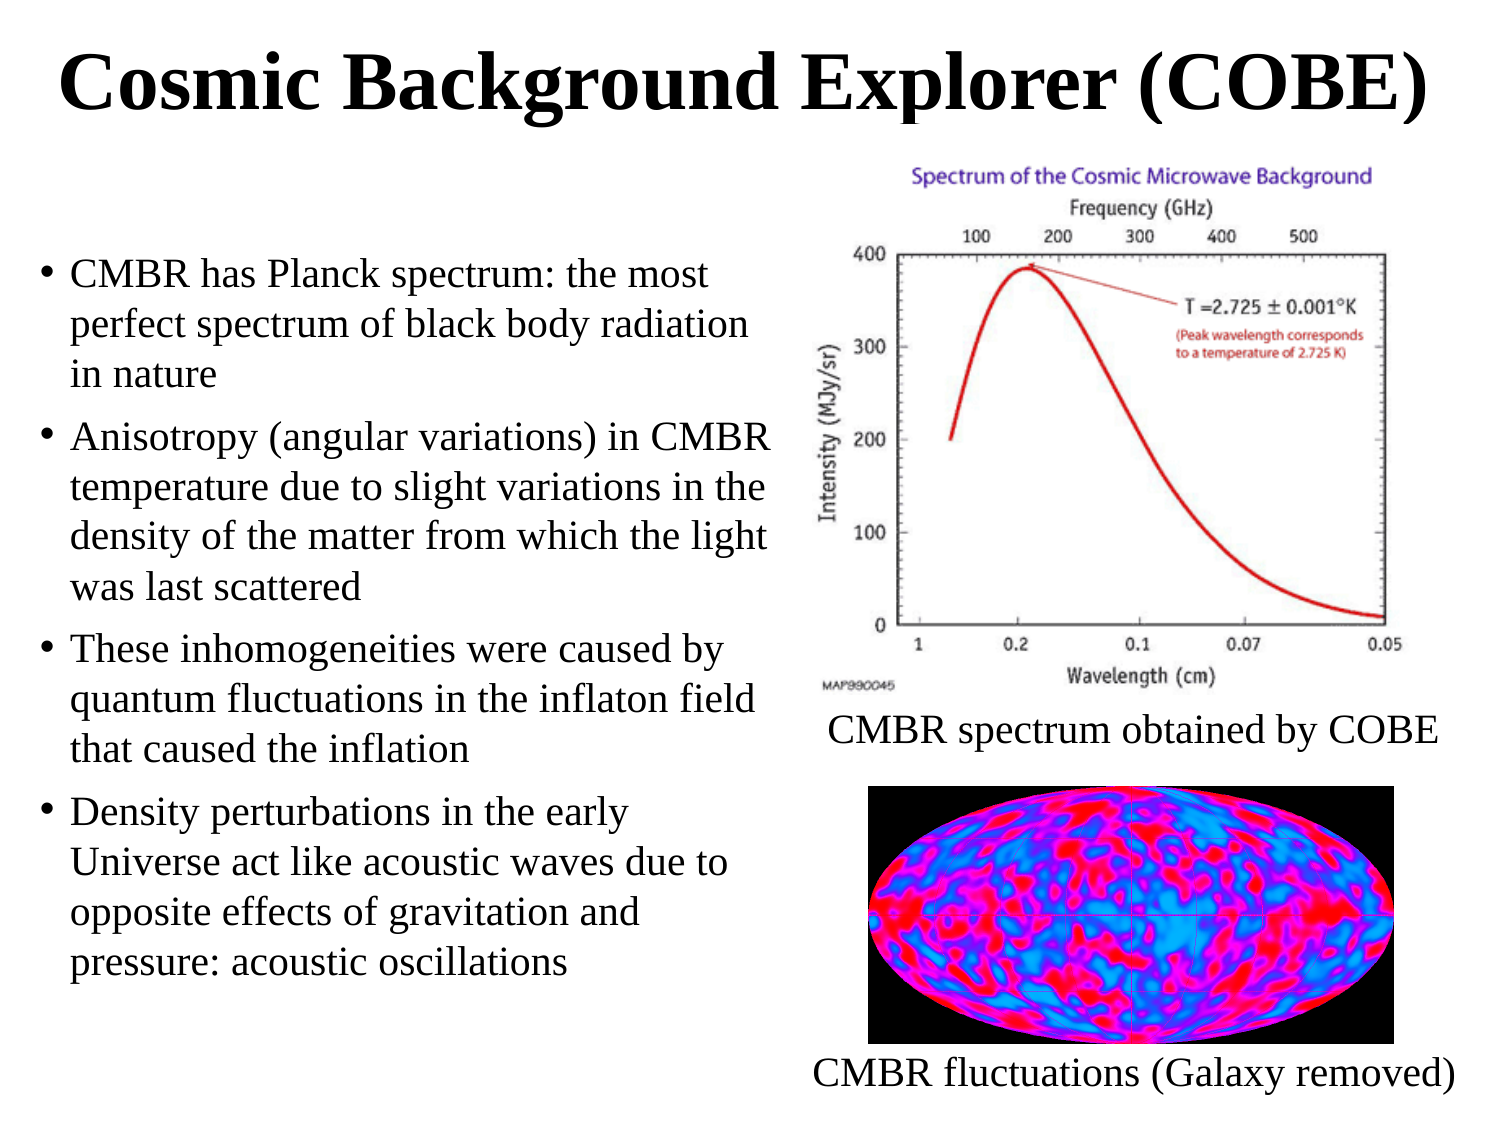

# Cosmic Background Explorer (COBE)
CMBR has Planck spectrum: the most perfect spectrum of black body radiation in nature
Anisotropy (angular variations) in CMBR temperature due to slight variations in the density of the matter from which the light was last scattered
These inhomogeneities were caused by quantum fluctuations in the inflaton field that caused the inflation
Density perturbations in the early Universe act like acoustic waves due to opposite effects of gravitation and pressure: acoustic oscillations
CMBR spectrum obtained by COBE
CMBR fluctuations (Galaxy removed)